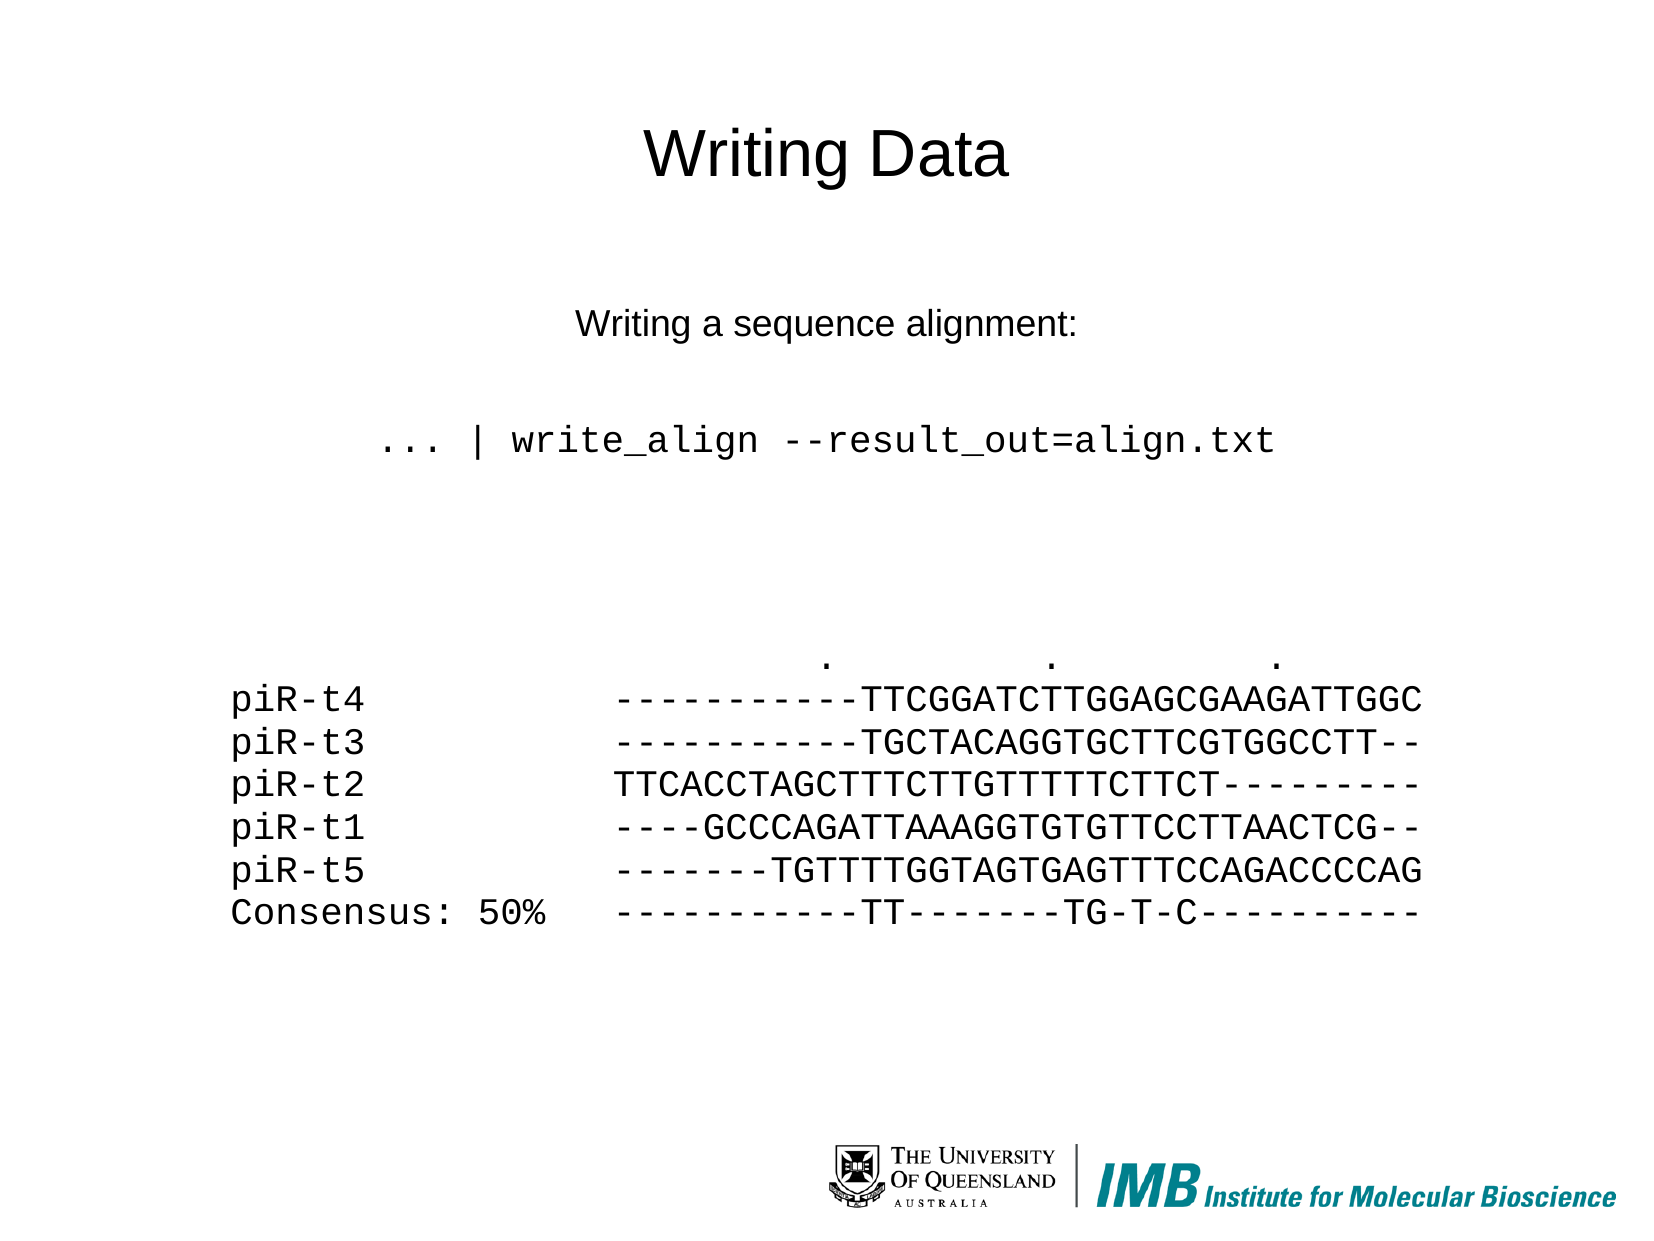

# Writing Data
Writing a sequence alignment:
... | write_align --result_out=align.txt
 . . .
piR-t4 -----------TTCGGATCTTGGAGCGAAGATTGGC
piR-t3 -----------TGCTACAGGTGCTTCGTGGCCTT--
piR-t2 TTCACCTAGCTTTCTTGTTTTTCTTCT---------
piR-t1 ----GCCCAGATTAAAGGTGTGTTCCTTAACTCG--
piR-t5 -------TGTTTTGGTAGTGAGTTTCCAGACCCCAG
Consensus: 50% -----------TT-------TG-T-C----------